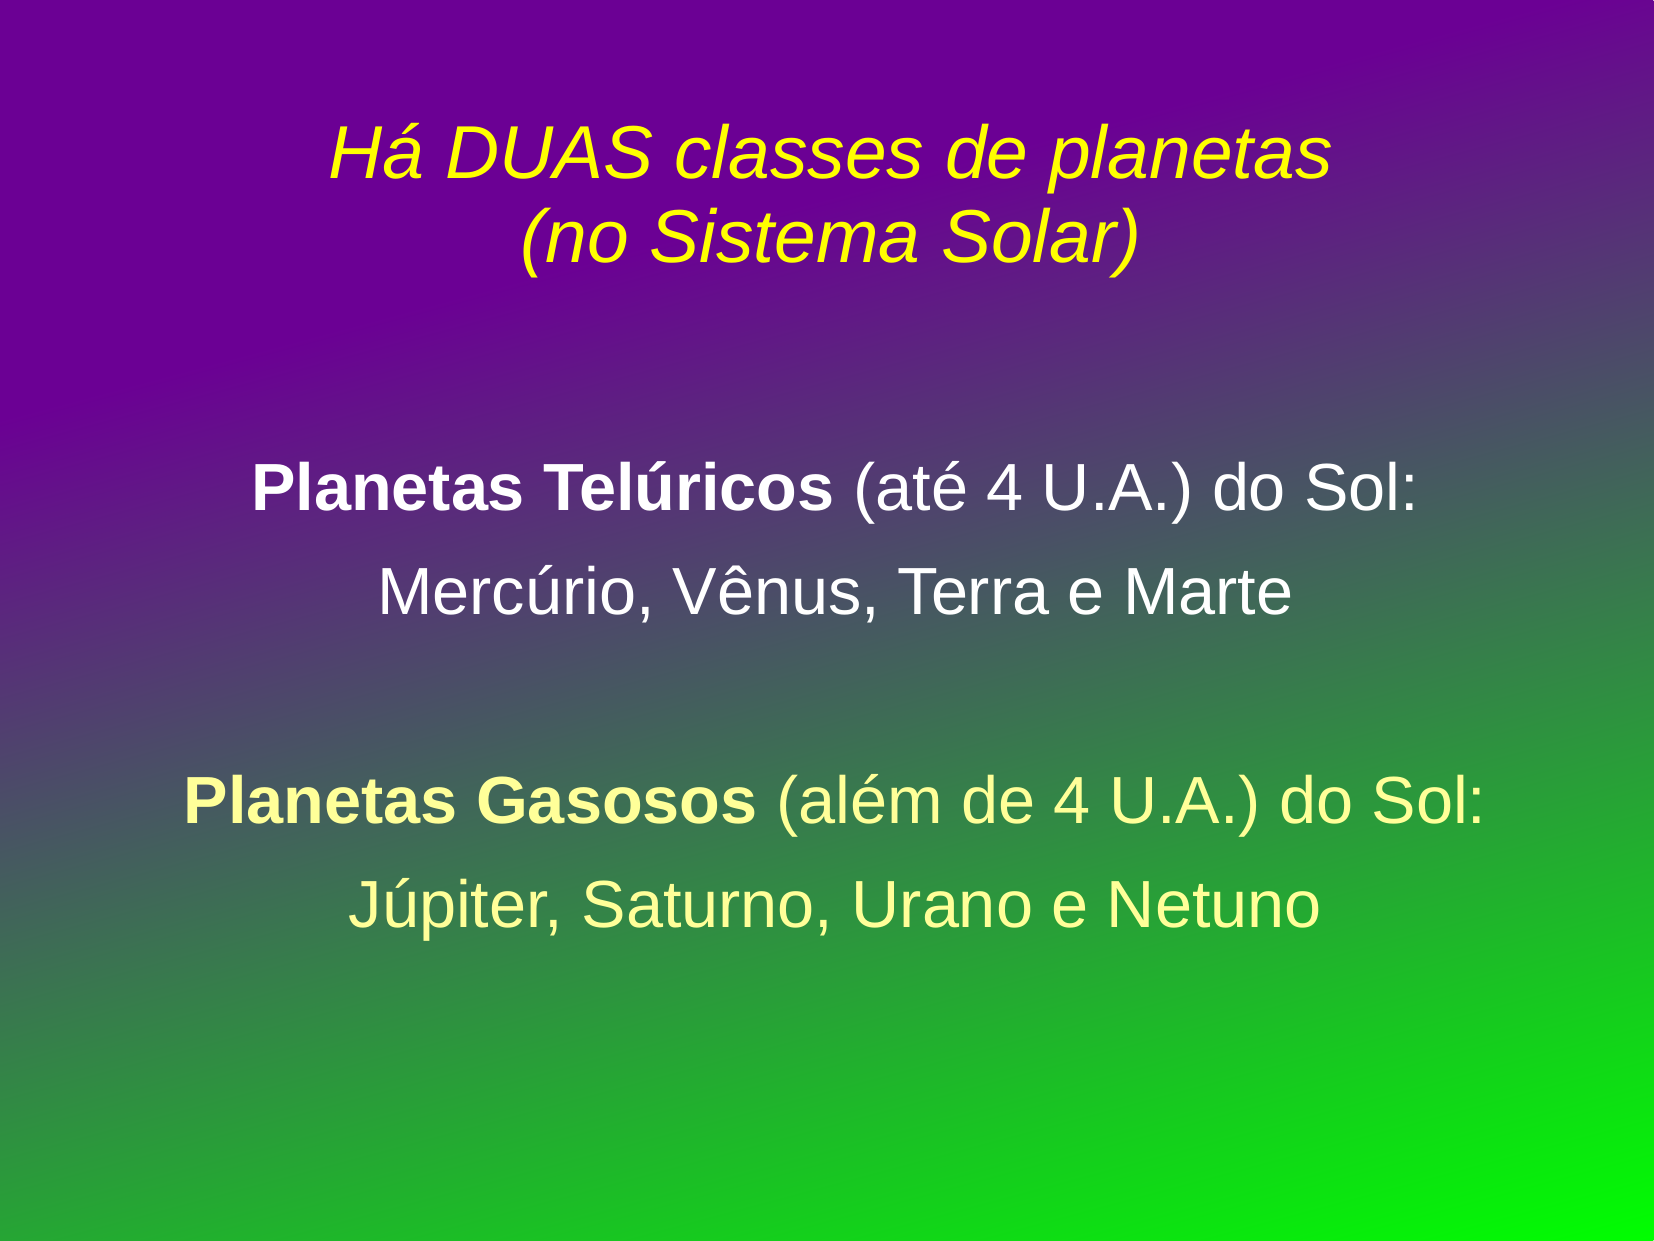

# Há DUAS classes de planetas (no Sistema Solar)
Planetas Telúricos (até 4 U.A.) do Sol:
Mercúrio, Vênus, Terra e Marte
Planetas Gasosos (além de 4 U.A.) do Sol:
Júpiter, Saturno, Urano e Netuno